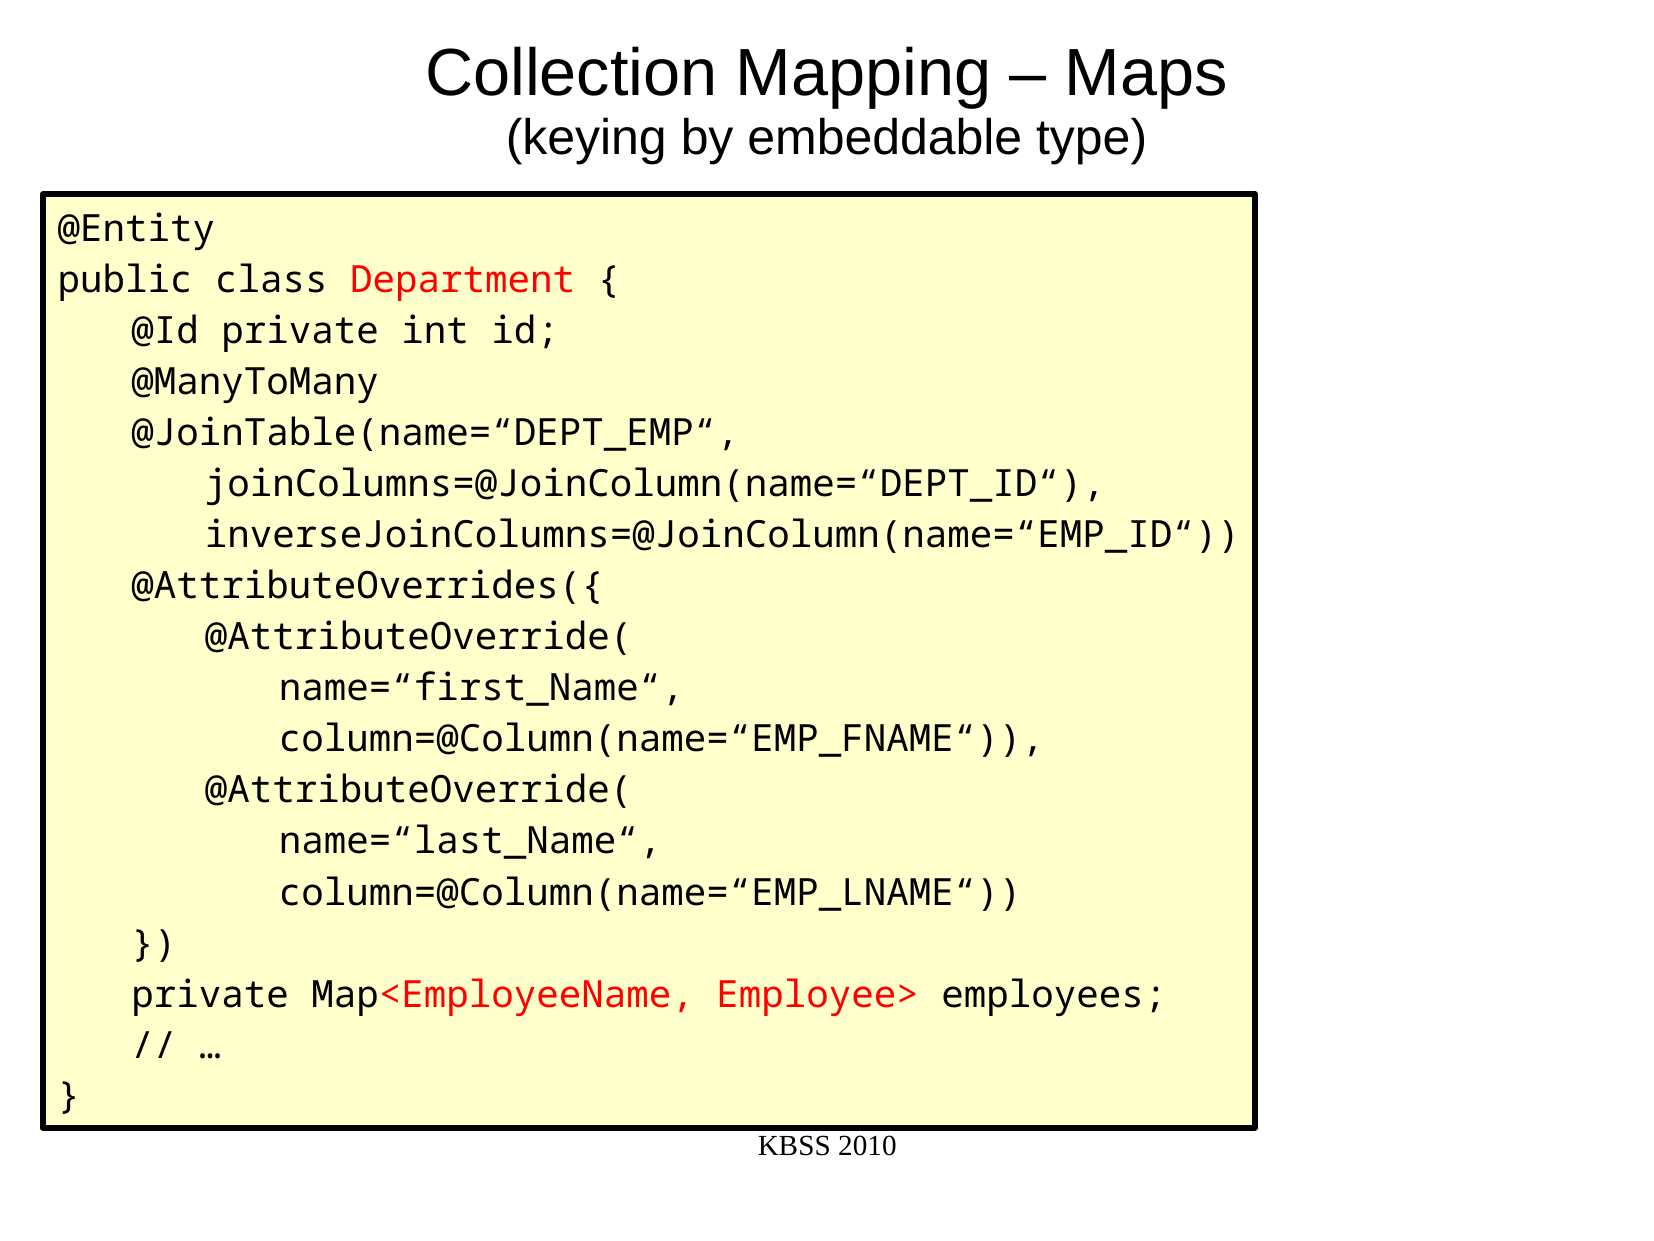

# Collection Mapping – Maps (keying by embeddable type)
@Entity
public class Department {
	@Id private int id;
	@ManyToMany
	@JoinTable(name=“DEPT_EMP“,
		joinColumns=@JoinColumn(name=“DEPT_ID“),
		inverseJoinColumns=@JoinColumn(name=“EMP_ID“))
	@AttributeOverrides({
		@AttributeOverride(
			name=“first_Name“,
			column=@Column(name=“EMP_FNAME“)),
		@AttributeOverride(
			name=“last_Name“,
			column=@Column(name=“EMP_LNAME“))
	})
	private Map<EmployeeName, Employee> employees;
	// …
}
KBSS 2010